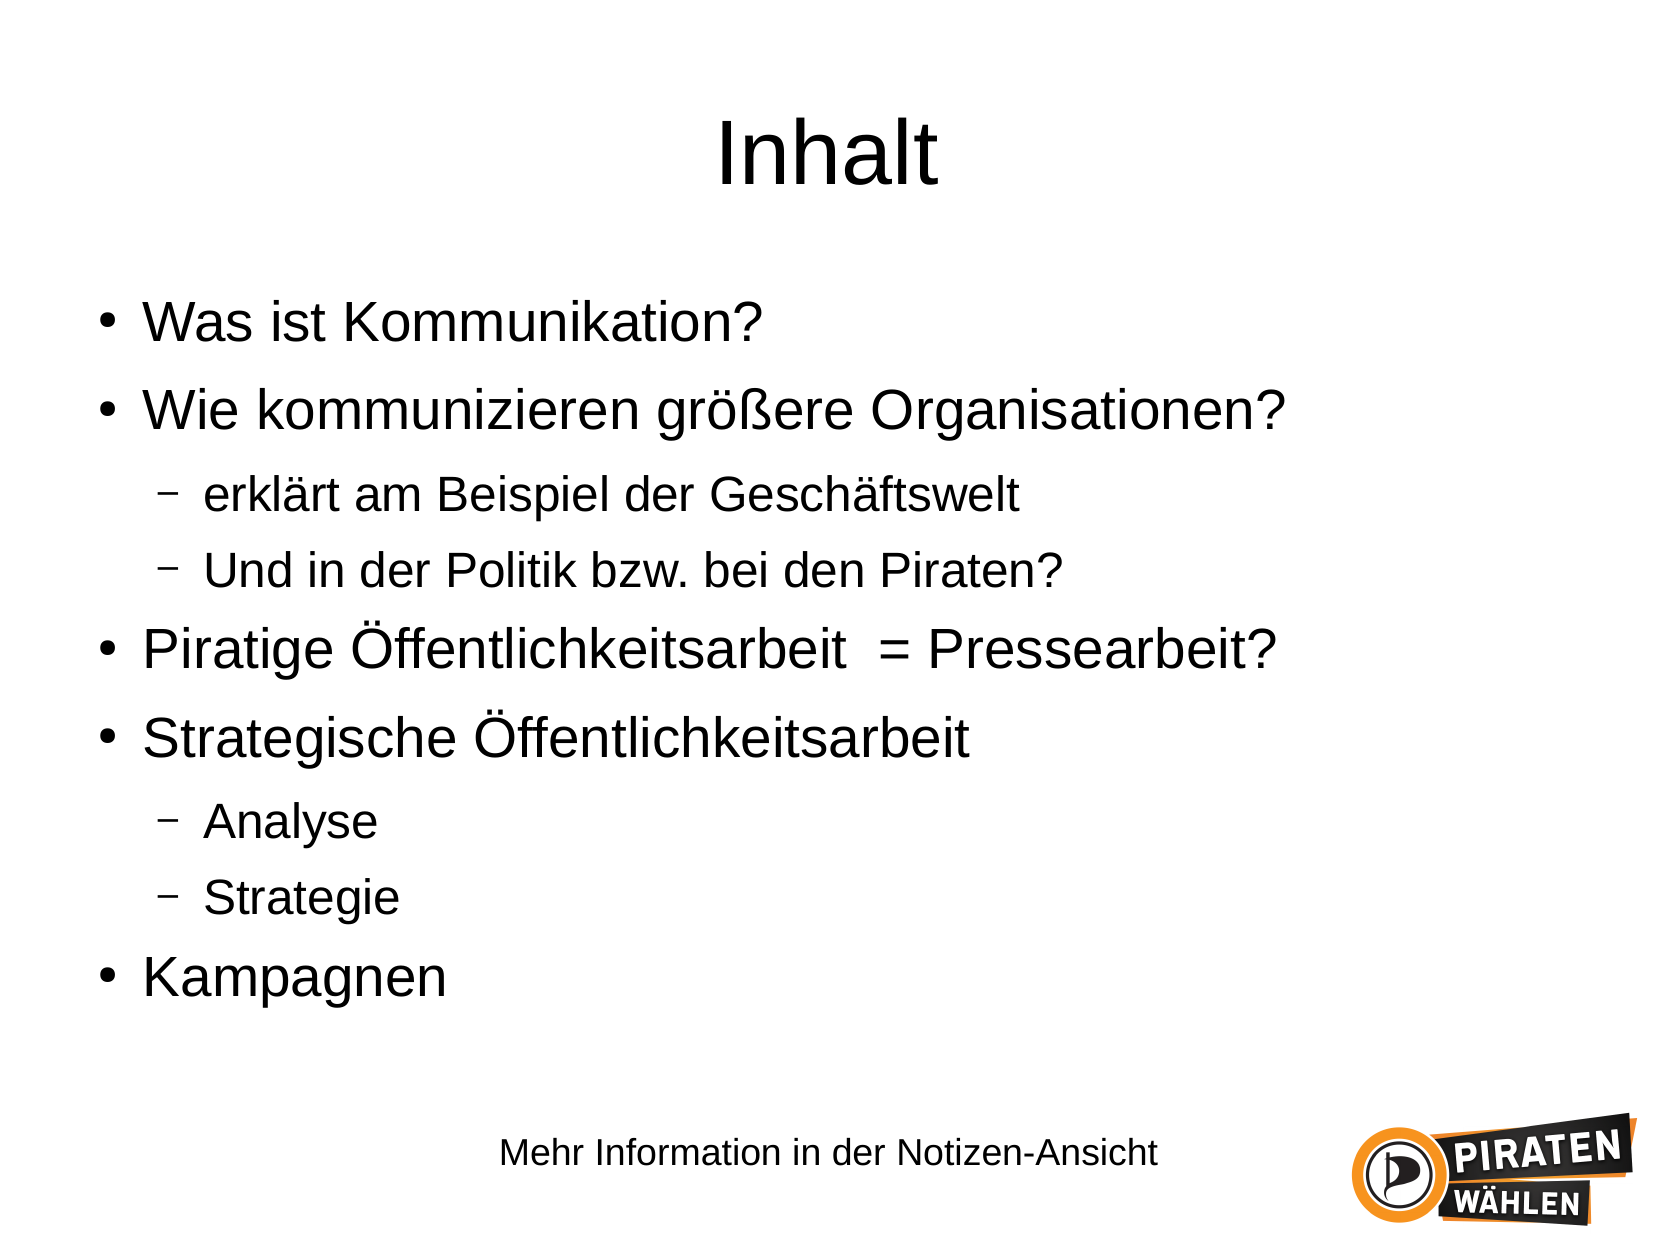

# Inhalt
Was ist Kommunikation?
Wie kommunizieren größere Organisationen?
erklärt am Beispiel der Geschäftswelt
Und in der Politik bzw. bei den Piraten?
Piratige Öffentlichkeitsarbeit = Pressearbeit?
Strategische Öffentlichkeitsarbeit
Analyse
Strategie
Kampagnen
Mehr Information in der Notizen-Ansicht